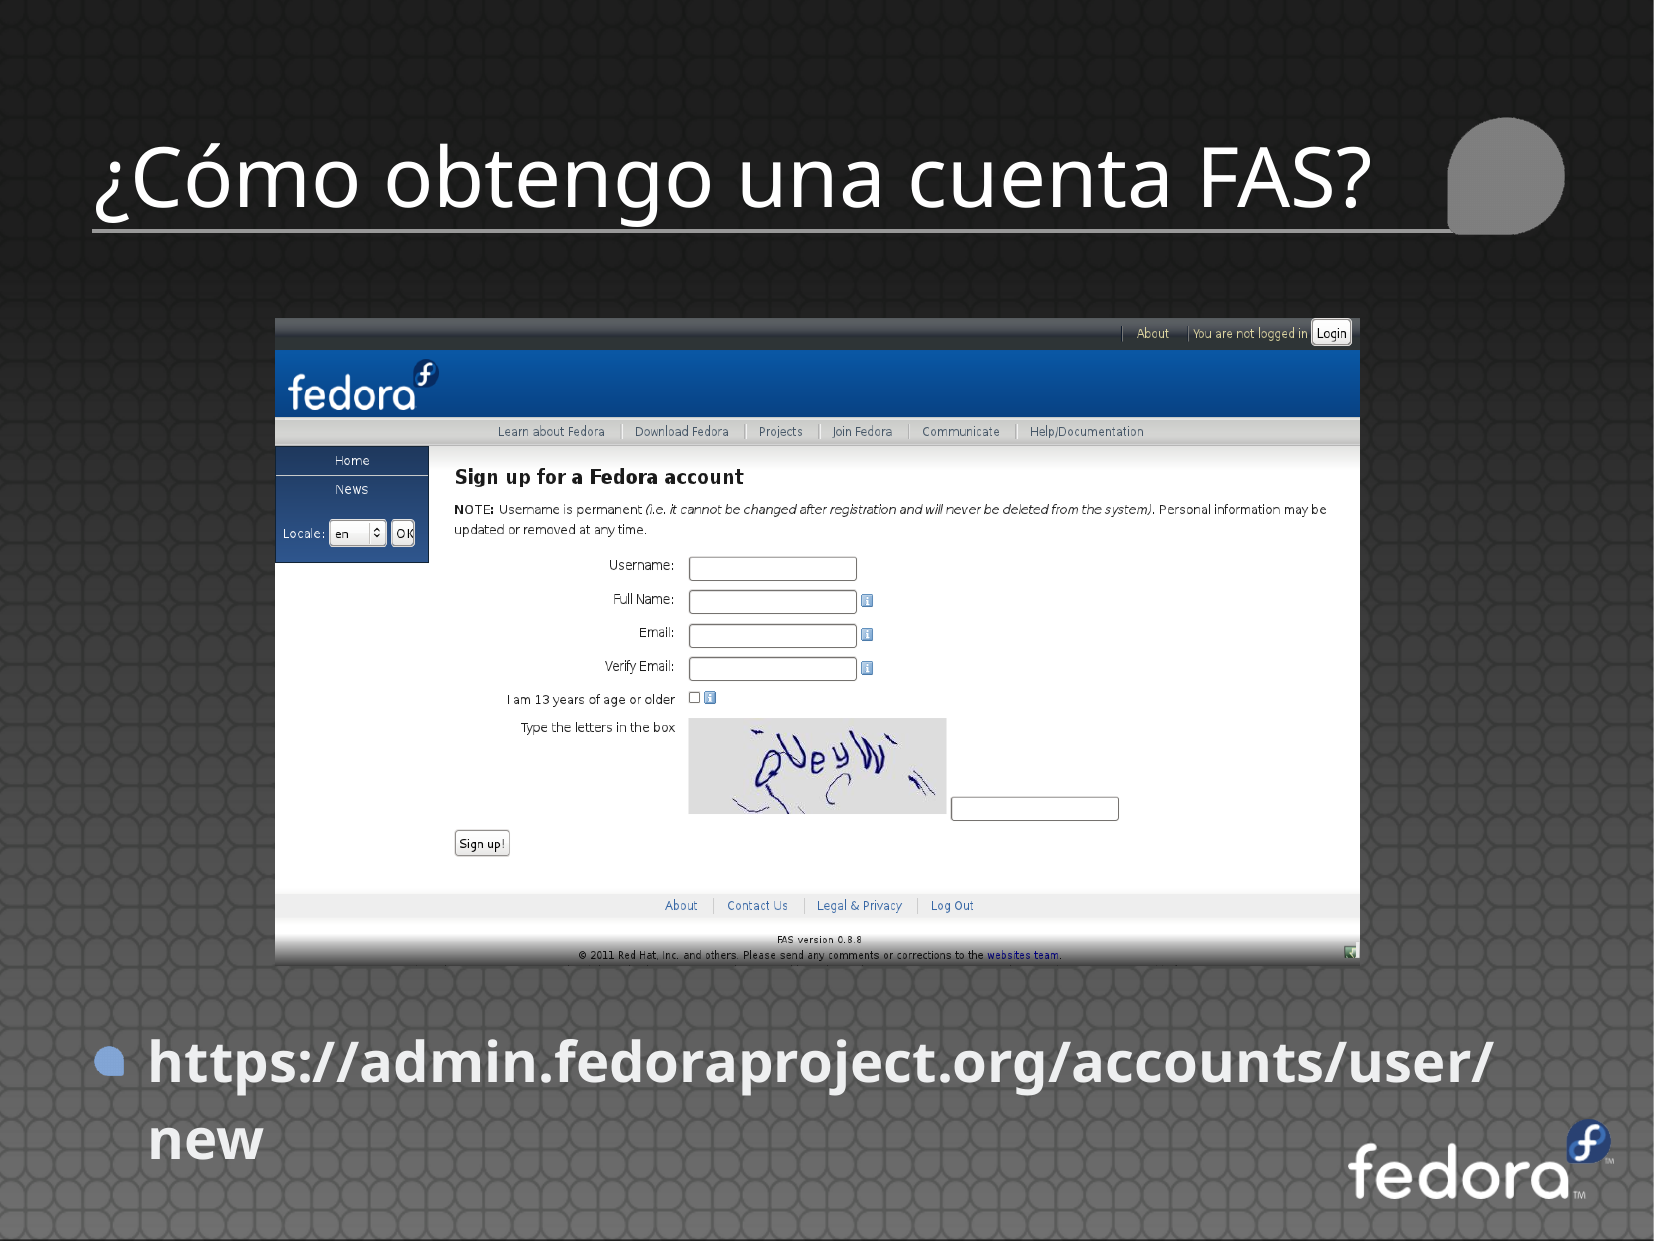

¿Cómo obtengo una cuenta FAS?
# https://admin.fedoraproject.org/accounts/user/new